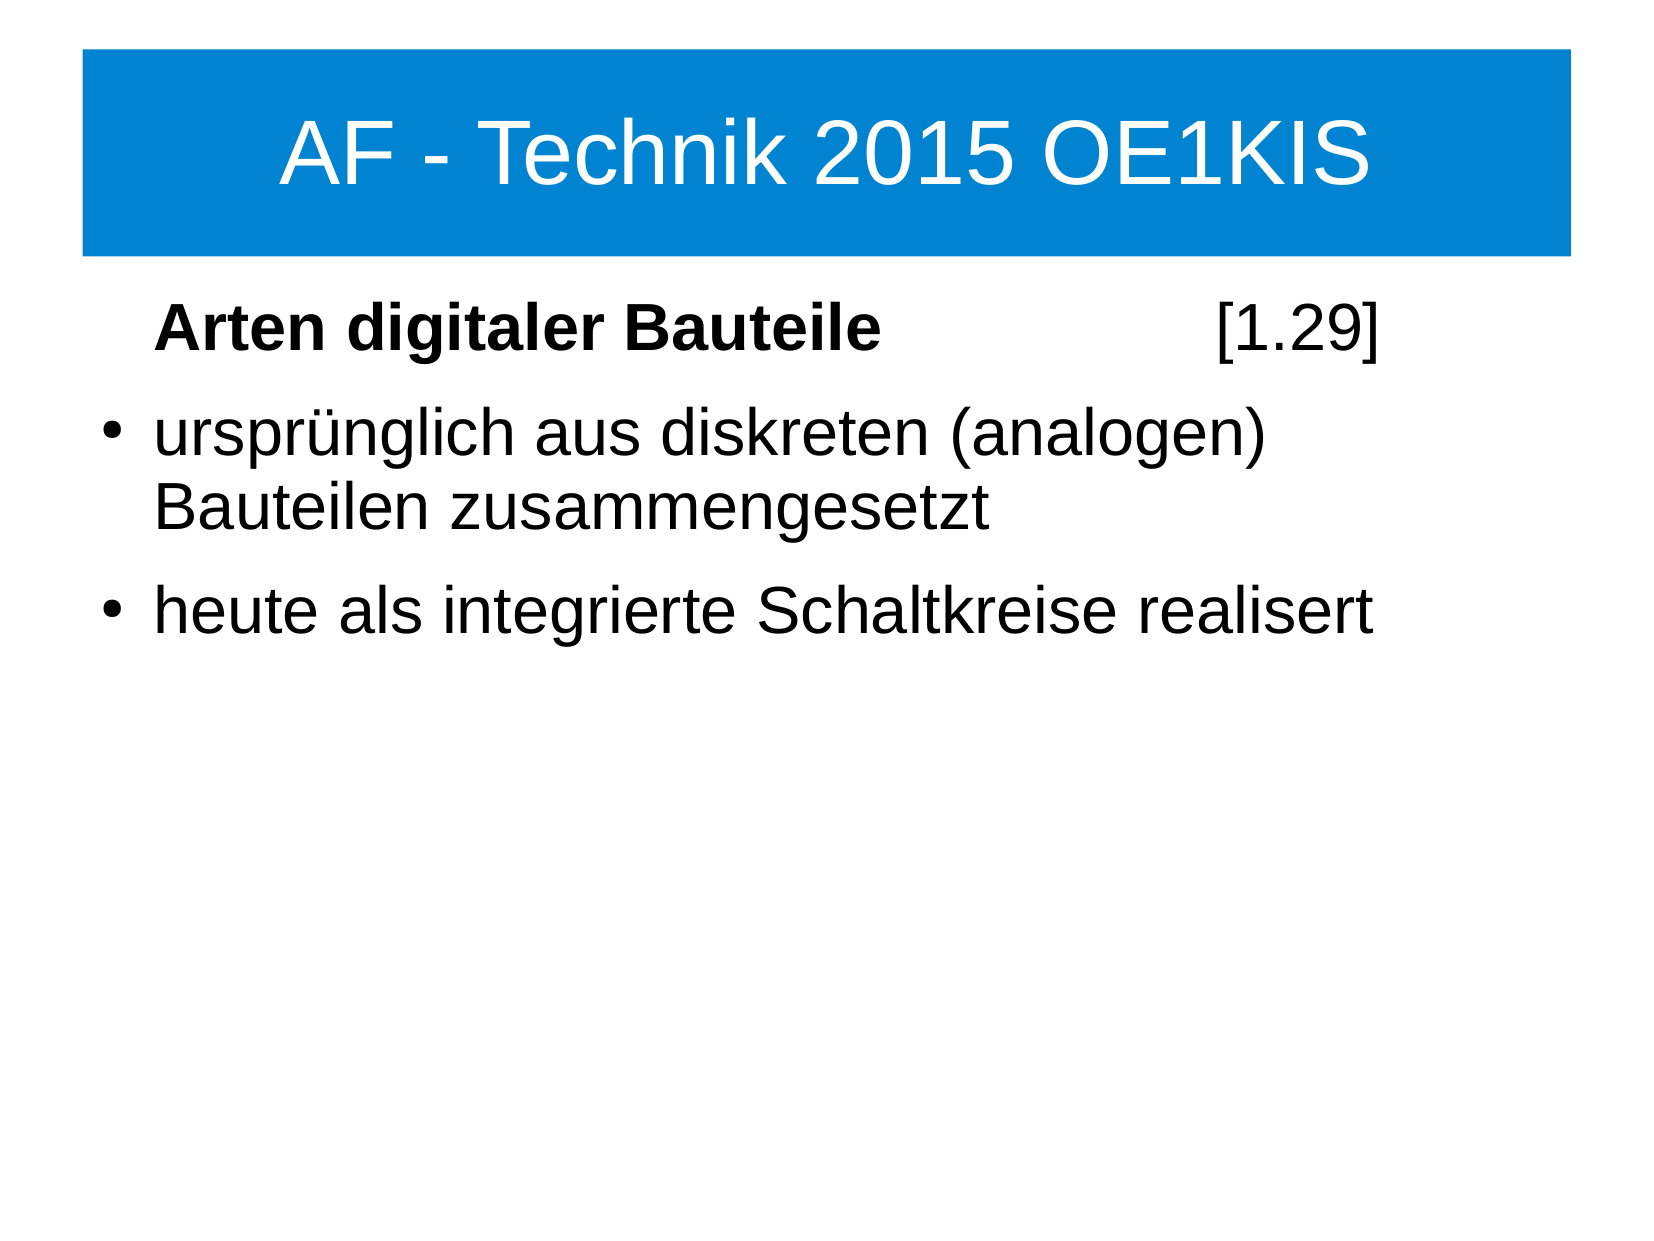

#
AF - Technik 2015 OE1KIS
Arten digitaler Bauteile [1.29]
ursprünglich aus diskreten (analogen)
Bauteilen zusammengesetzt
heute als integrierte Schaltkreise realisert